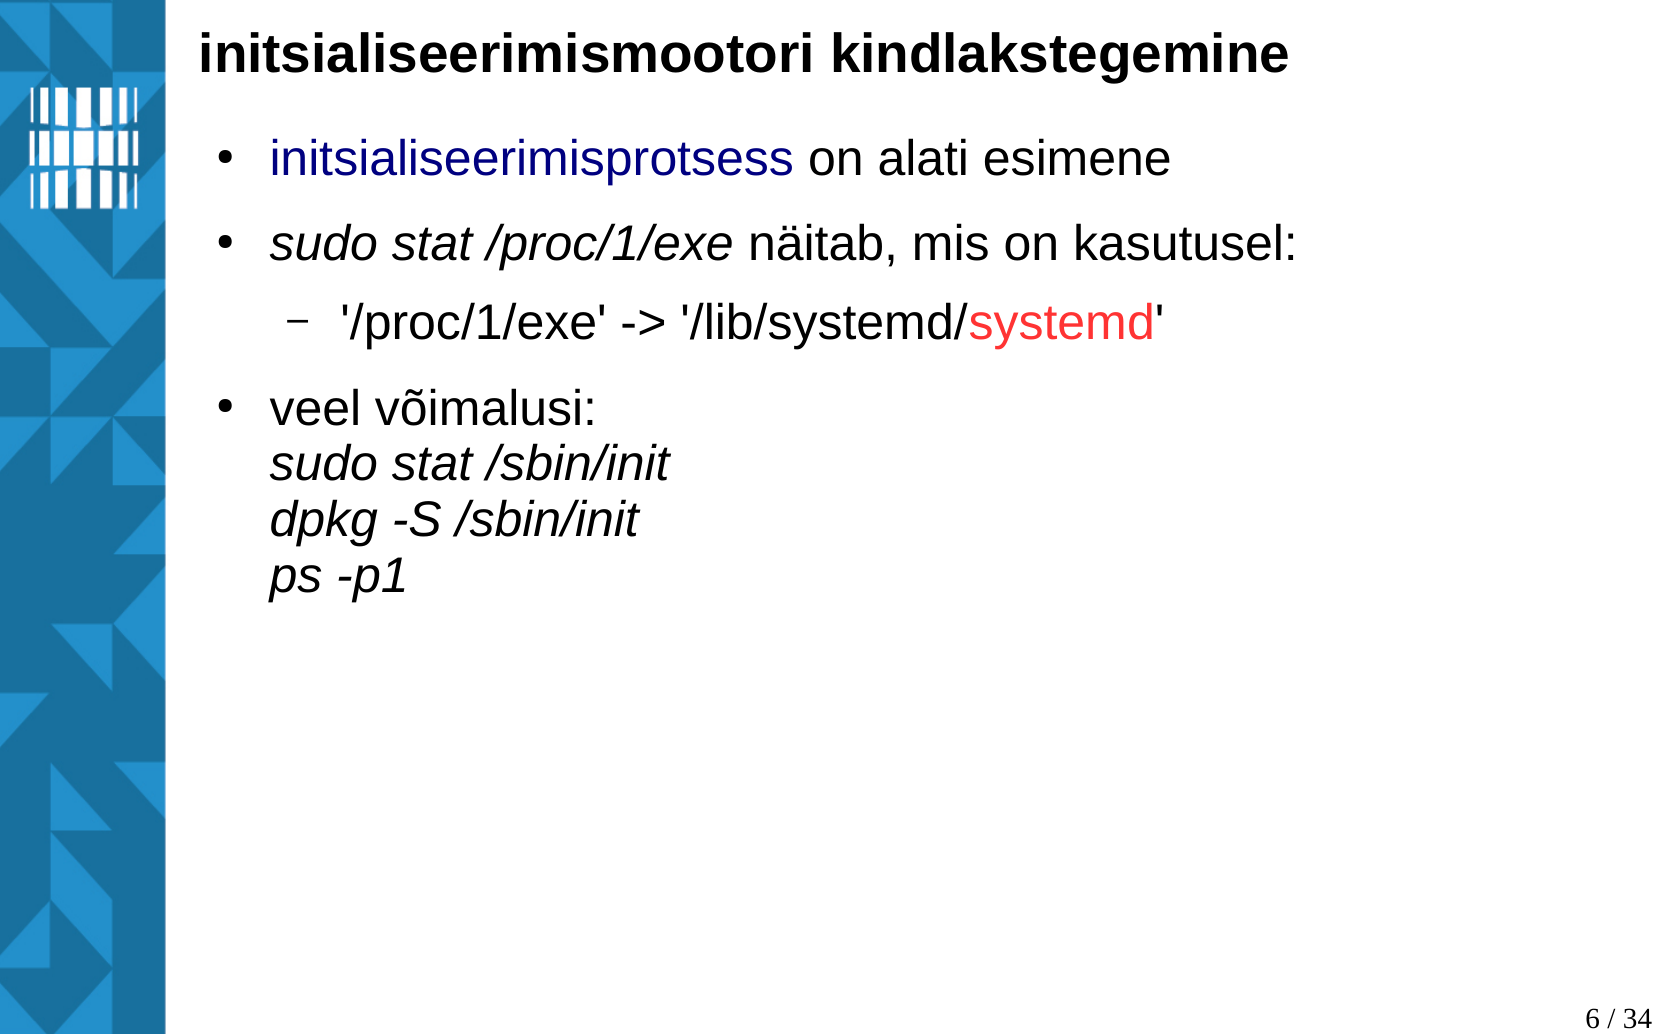

# initsialiseerimismootori kindlakstegemine
initsialiseerimisprotsess on alati esimene
sudo stat /proc/1/exe näitab, mis on kasutusel:
'/proc/1/exe' -> '/lib/systemd/systemd'
veel võimalusi:
sudo stat /sbin/init
dpkg -S /sbin/init
ps -p1
6